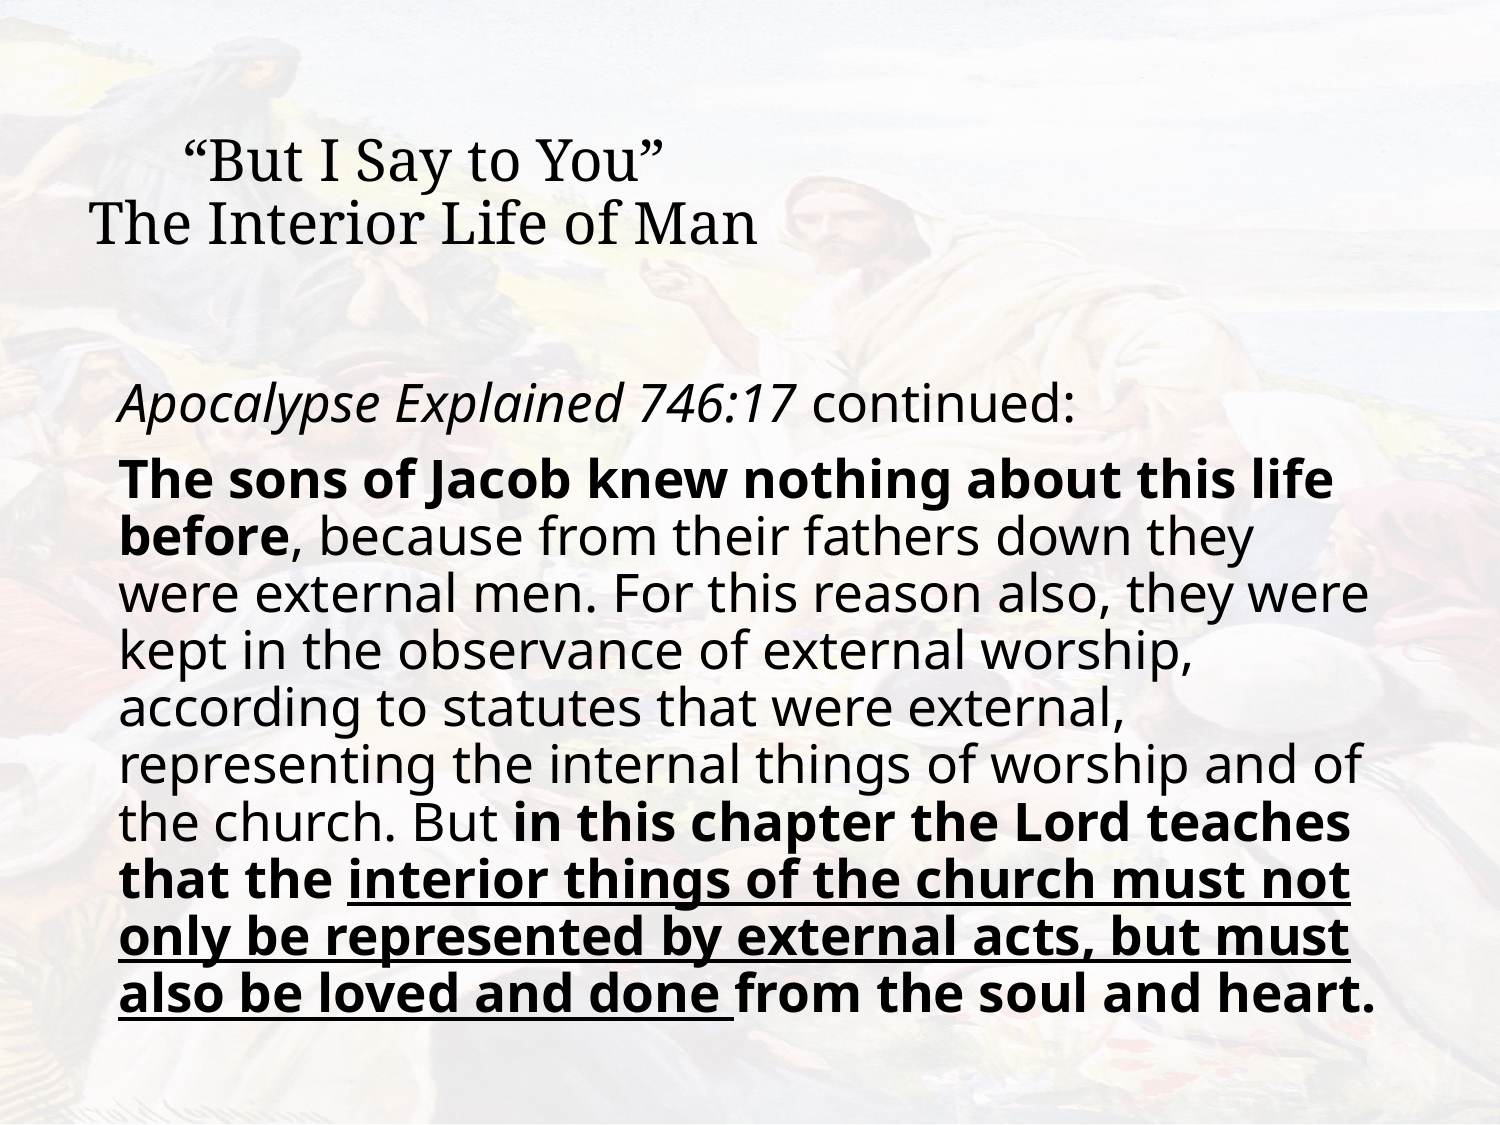

# “But I Say to You” The Interior Life of Man
Apocalypse Explained 746:17 continued:
The sons of Jacob knew nothing about this life before, because from their fathers down they were external men. For this reason also, they were kept in the observance of external worship, according to statutes that were external, representing the internal things of worship and of the church. But in this chapter the Lord teaches that the interior things of the church must not only be represented by external acts, but must also be loved and done from the soul and heart.